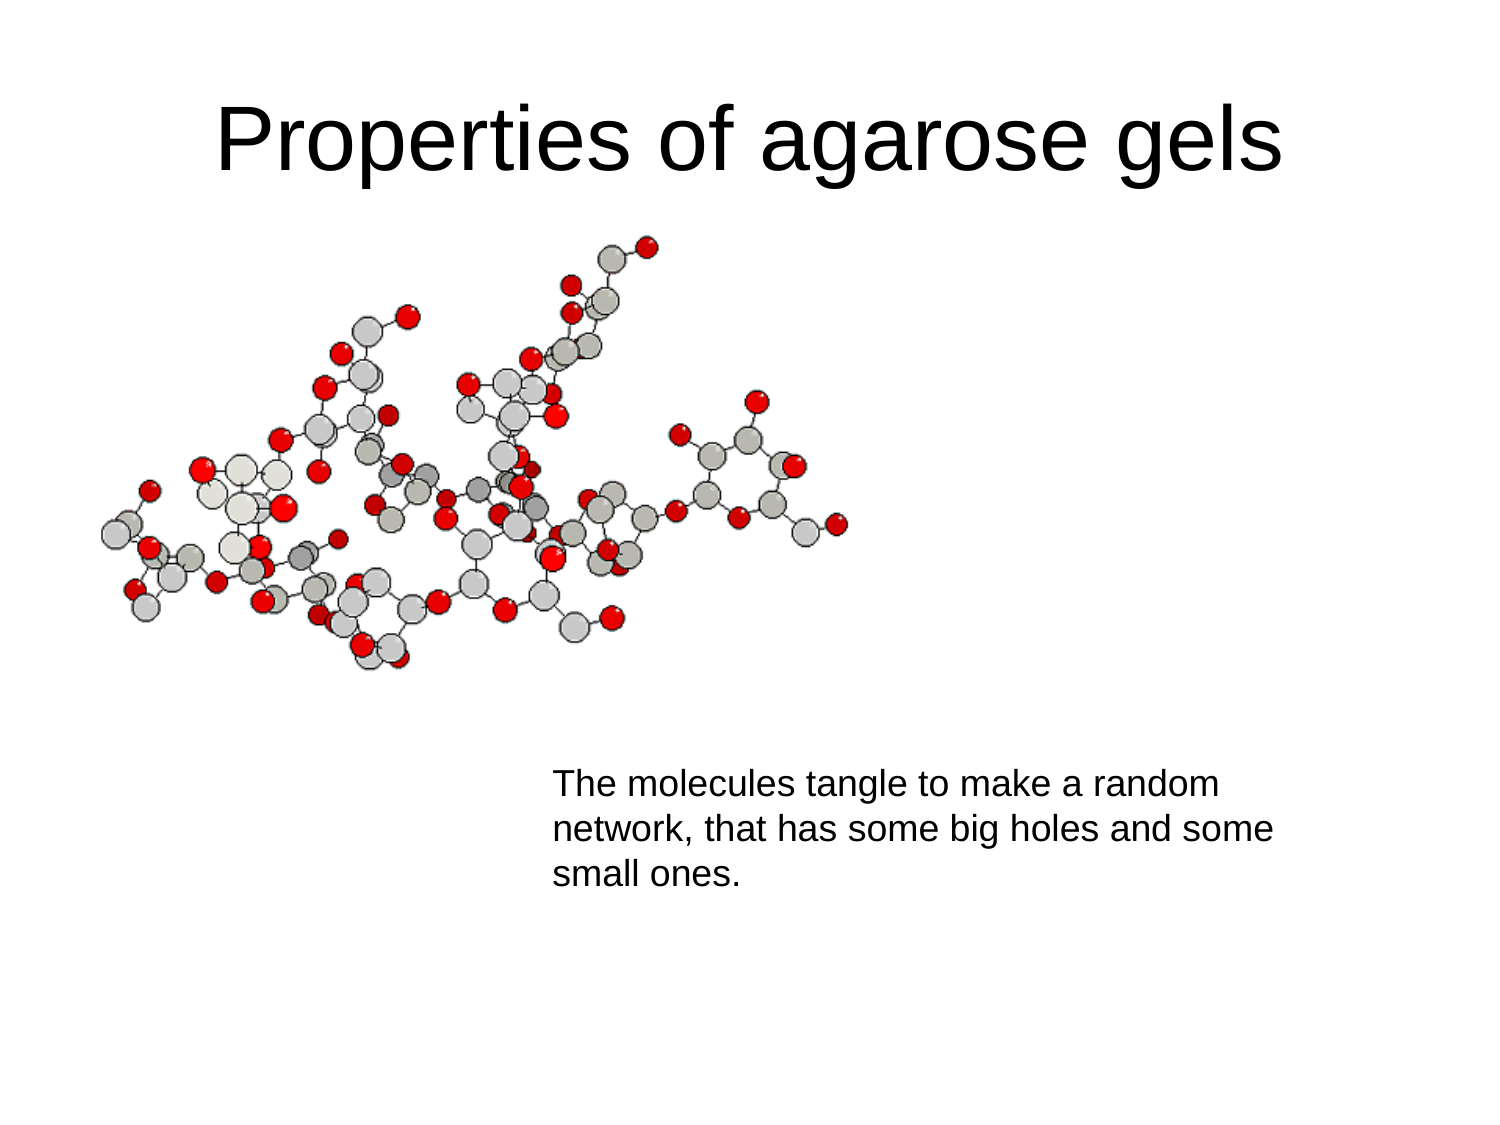

# Properties of agarose gels
The molecules tangle to make a random network, that has some big holes and some small ones.